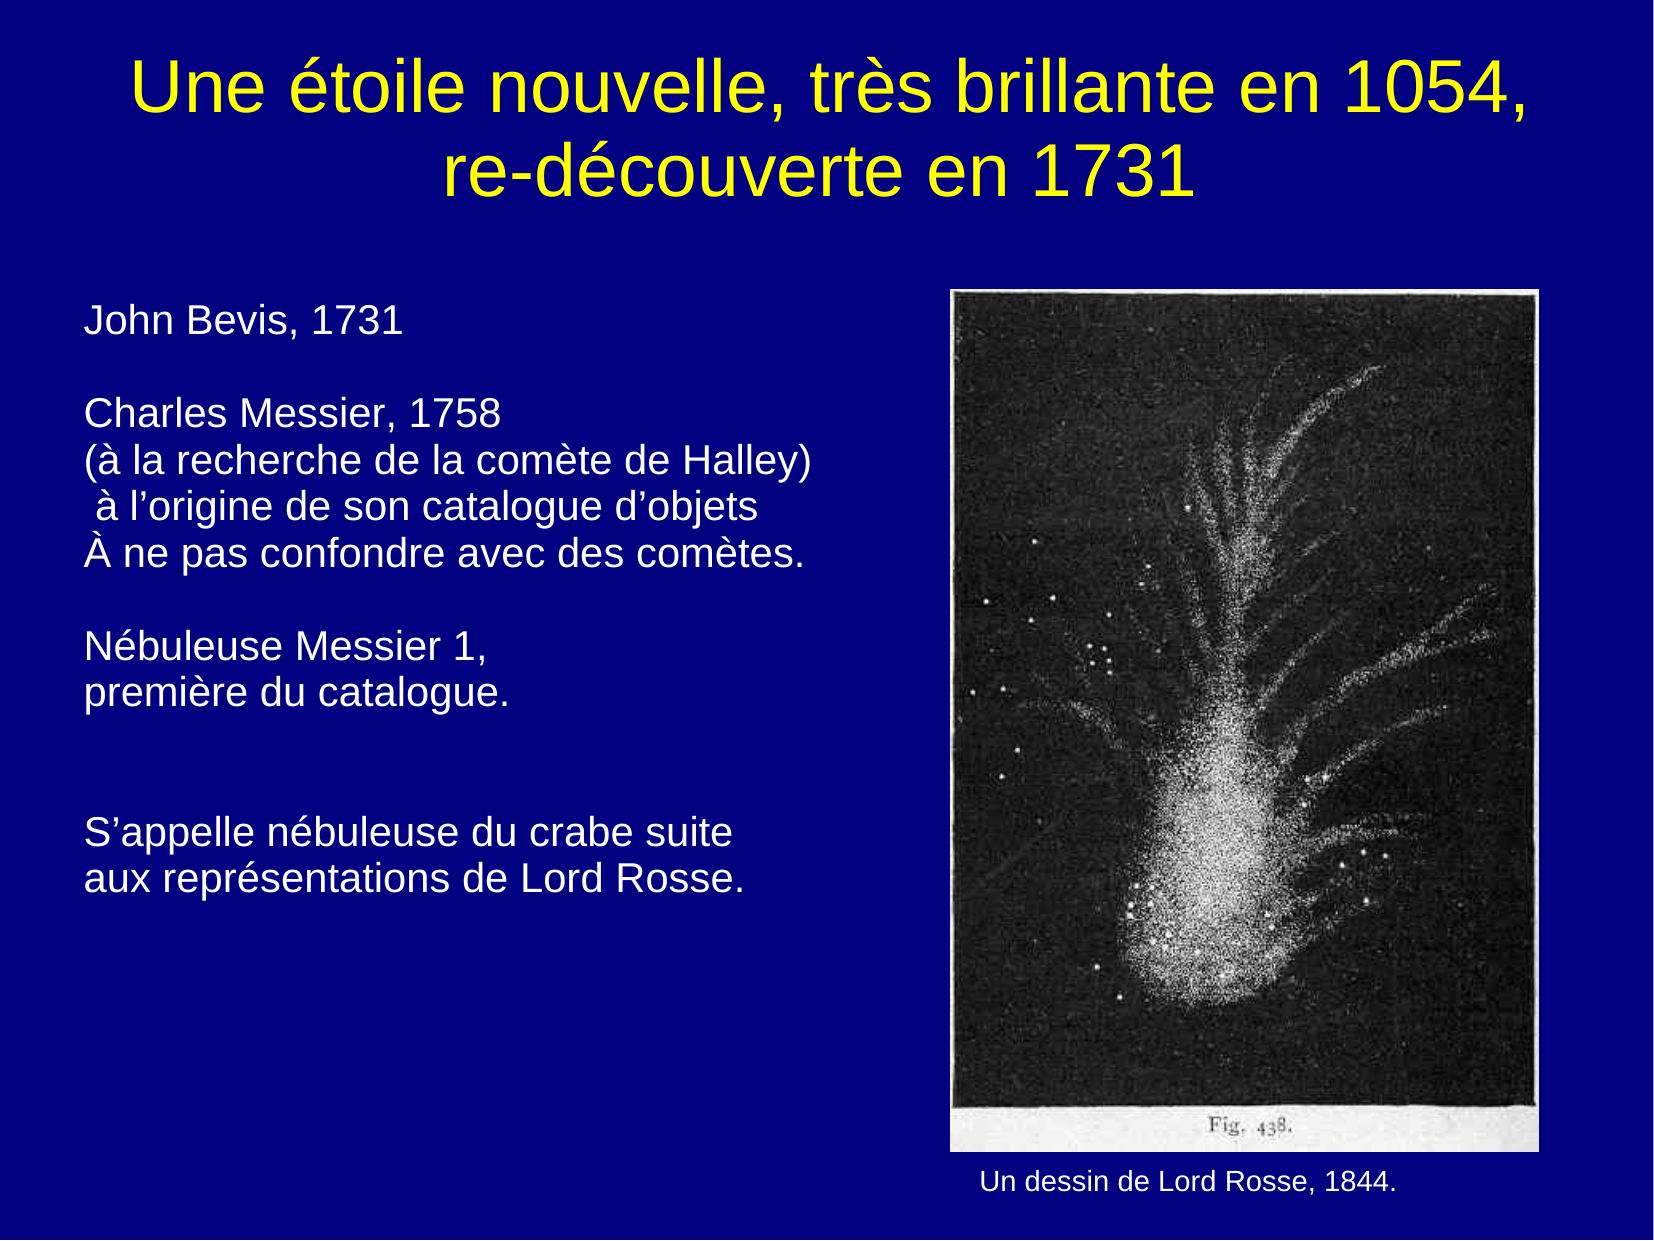

# Une étoile nouvelle, très brillante en 1054, re-découverte en 1731
John Bevis, 1731
Charles Messier, 1758
(à la recherche de la comète de Halley)
 à l’origine de son catalogue d’objets
À ne pas confondre avec des comètes.
Nébuleuse Messier 1,
première du catalogue.
S’appelle nébuleuse du crabe suite
aux représentations de Lord Rosse.
Un dessin de Lord Rosse, 1844.